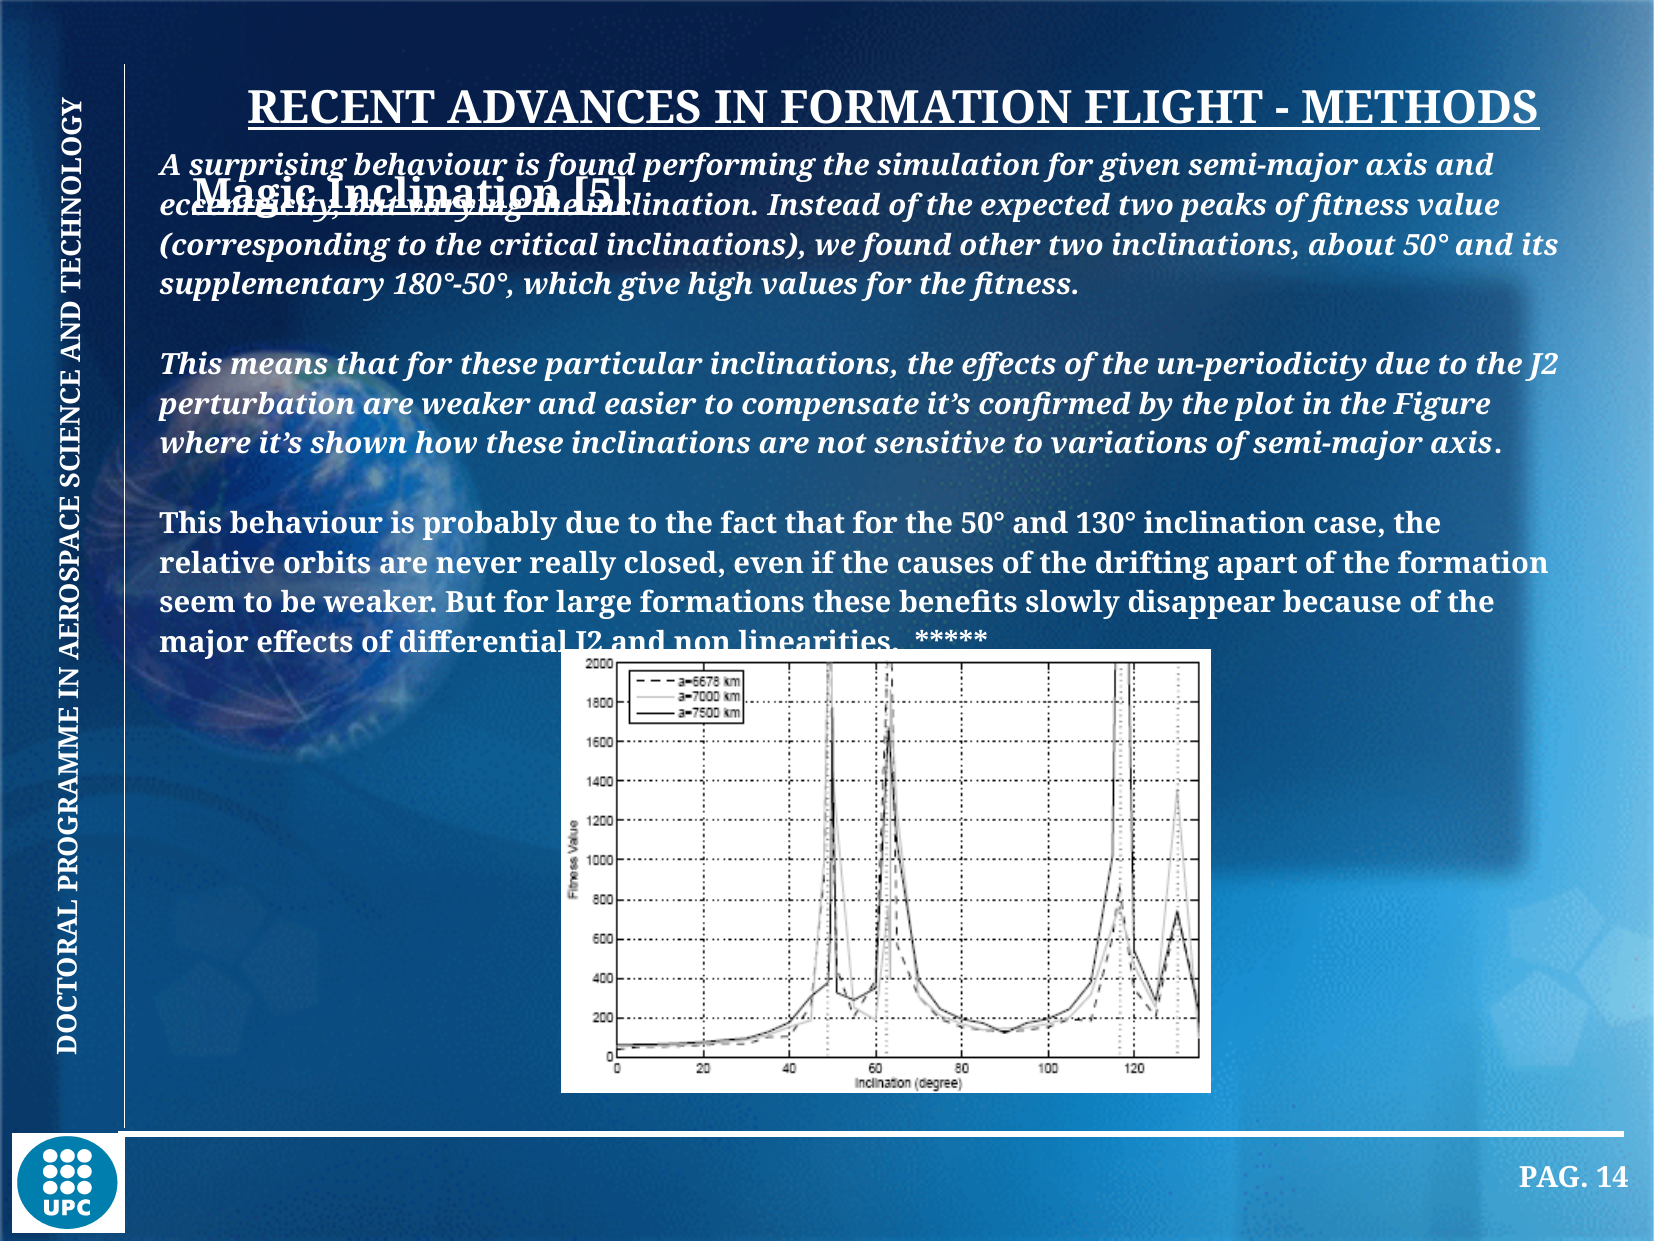

RECENT ADVANCES IN FORMATION FLIGHT - METHODS
Magic Inclination [5]
A surprising behaviour is found performing the simulation for given semi-major axis and eccentricity, but varying the inclination. Instead of the expected two peaks of fitness value (corresponding to the critical inclinations), we found other two inclinations, about 50° and its supplementary 180°-50°, which give high values for the fitness.
This means that for these particular inclinations, the effects of the un-periodicity due to the J2 perturbation are weaker and easier to compensate it’s confirmed by the plot in the Figure where it’s shown how these inclinations are not sensitive to variations of semi-major axis.
This behaviour is probably due to the fact that for the 50° and 130° inclination case, the relative orbits are never really closed, even if the causes of the drifting apart of the formation seem to be weaker. But for large formations these benefits slowly disappear because of the major effects of differential J2 and non linearities. *****
# DOCTORAL PROGRAMME IN AEROSPACE SCIENCE AND TECHNOLOGY
PAG. 14